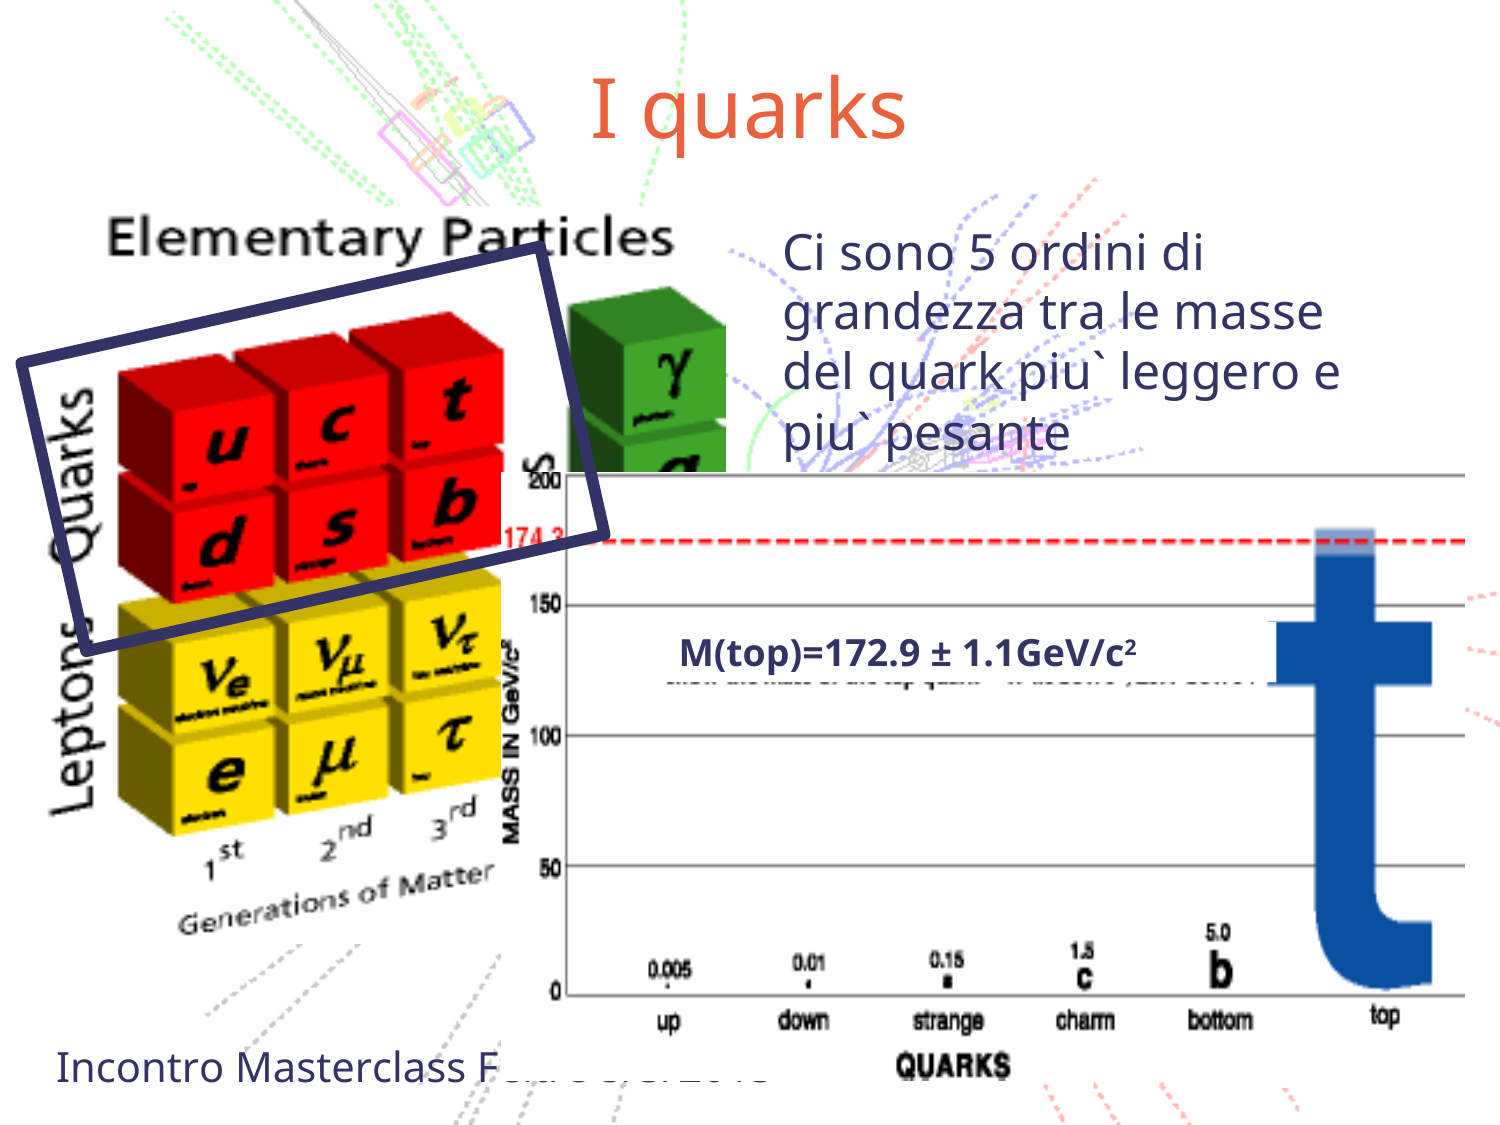

# I quarks
Ci sono 5 ordini di grandezza tra le masse del quark piu` leggero e piu` pesante
M(top)=172.9 ± 1.1GeV/c2